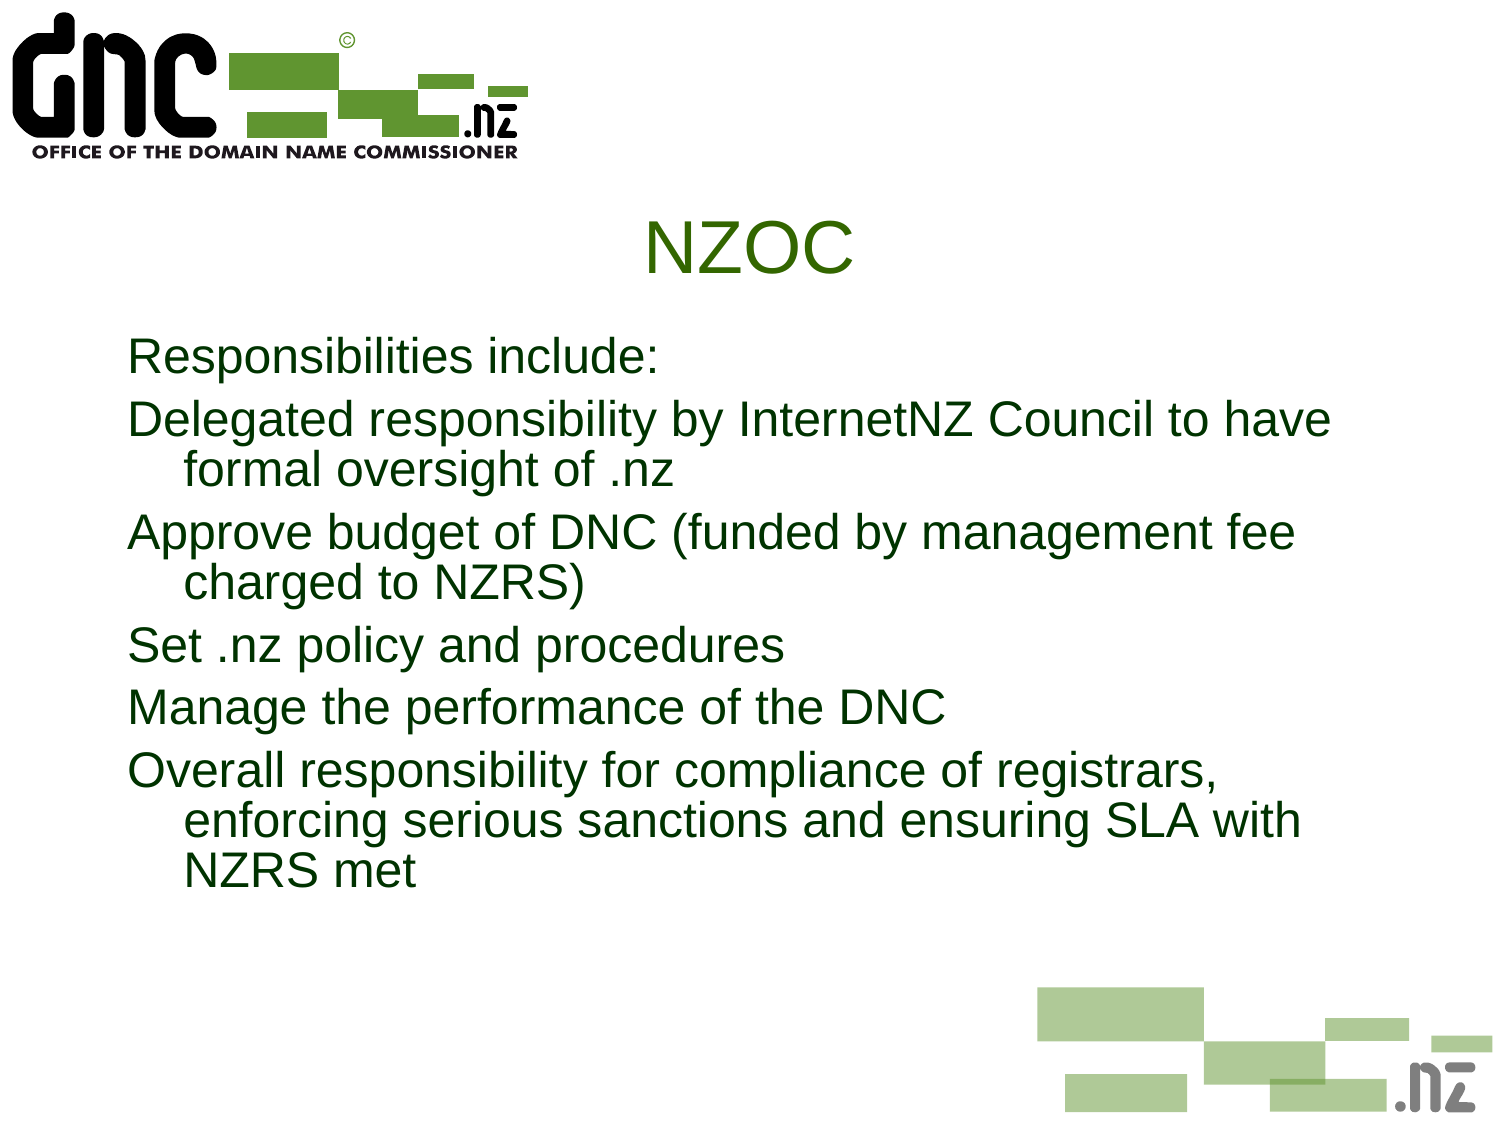

# NZOC
Responsibilities include:
Delegated responsibility by InternetNZ Council to have formal oversight of .nz
Approve budget of DNC (funded by management fee charged to NZRS)
Set .nz policy and procedures
Manage the performance of the DNC
Overall responsibility for compliance of registrars, enforcing serious sanctions and ensuring SLA with NZRS met